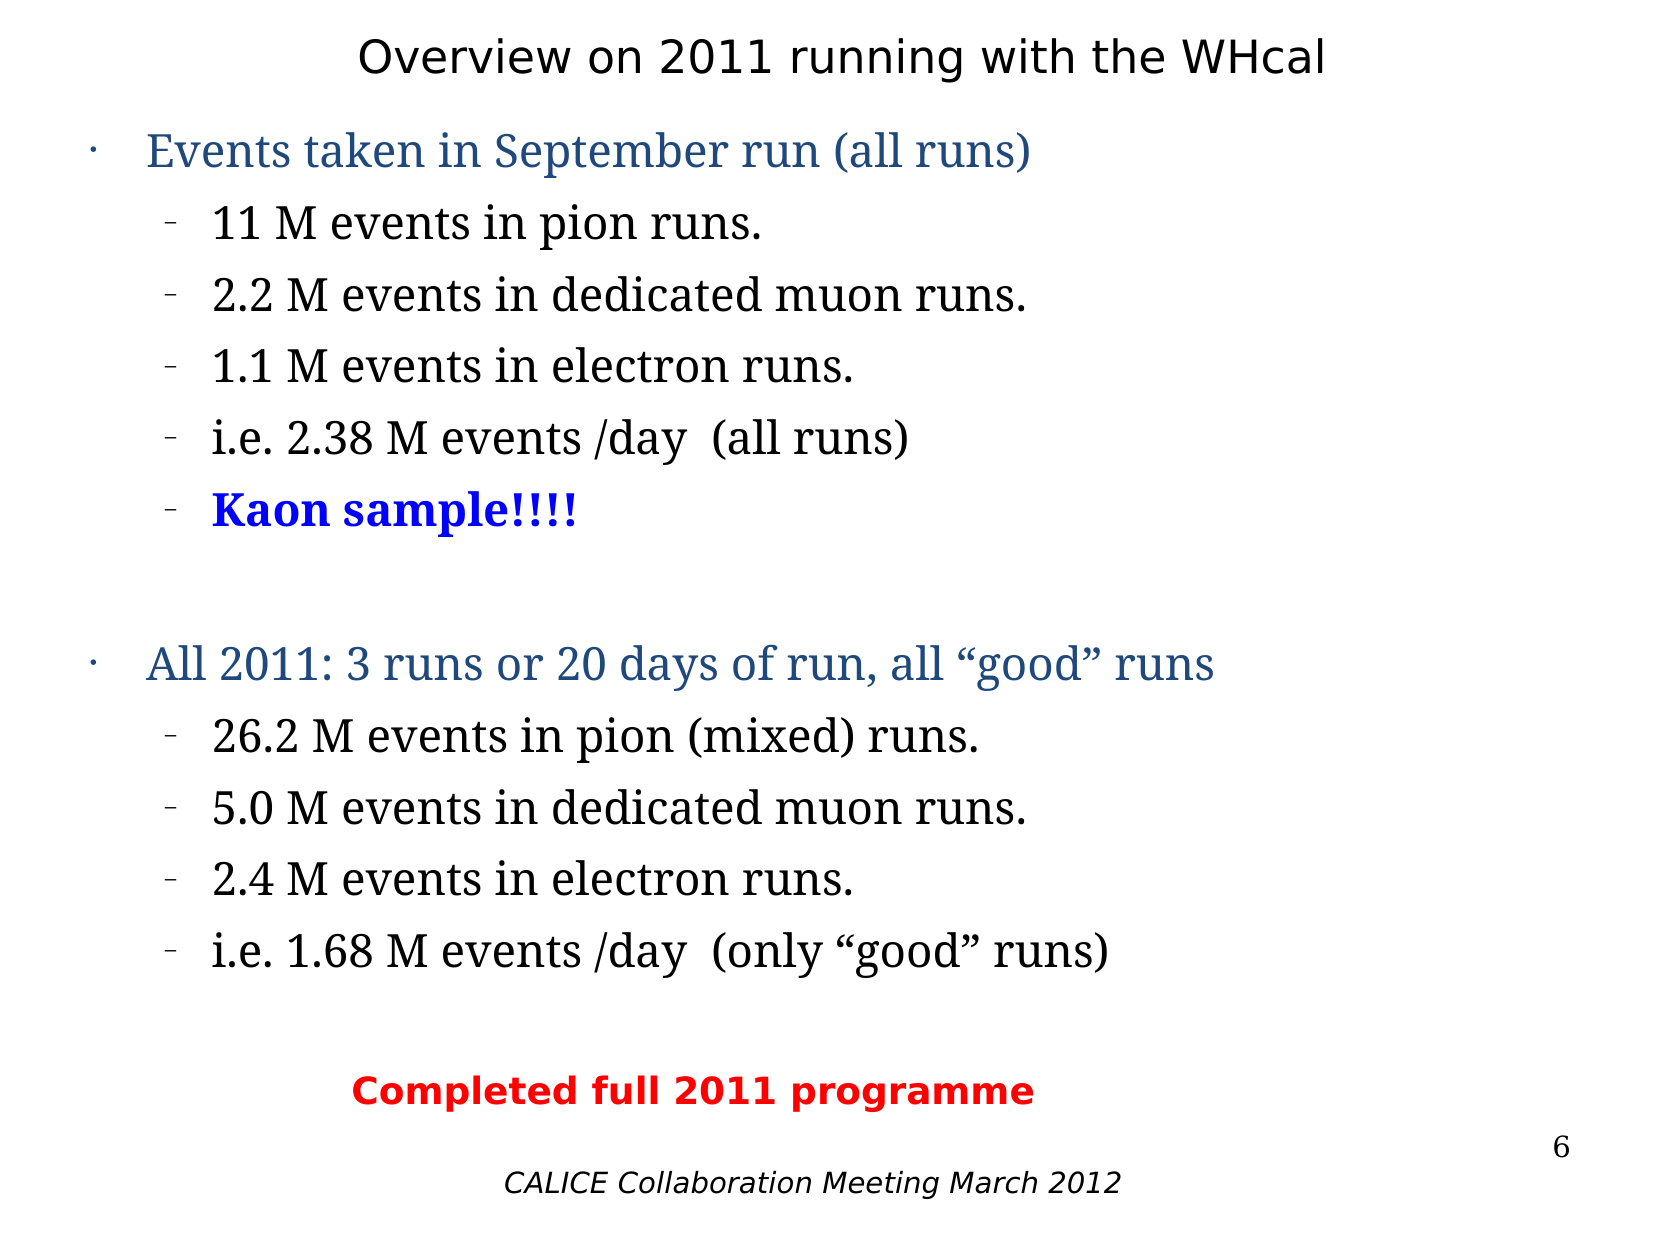

# Events taken in September run (all runs)
11 M events in pion runs.
2.2 M events in dedicated muon runs.
1.1 M events in electron runs.
i.e. 2.38 M events /day (all runs)
Kaon sample!!!!
All 2011: 3 runs or 20 days of run, all “good” runs
26.2 M events in pion (mixed) runs.
5.0 M events in dedicated muon runs.
2.4 M events in electron runs.
i.e. 1.68 M events /day (only “good” runs)
Overview on 2011 running with the WHcal
Completed full 2011 programme
6